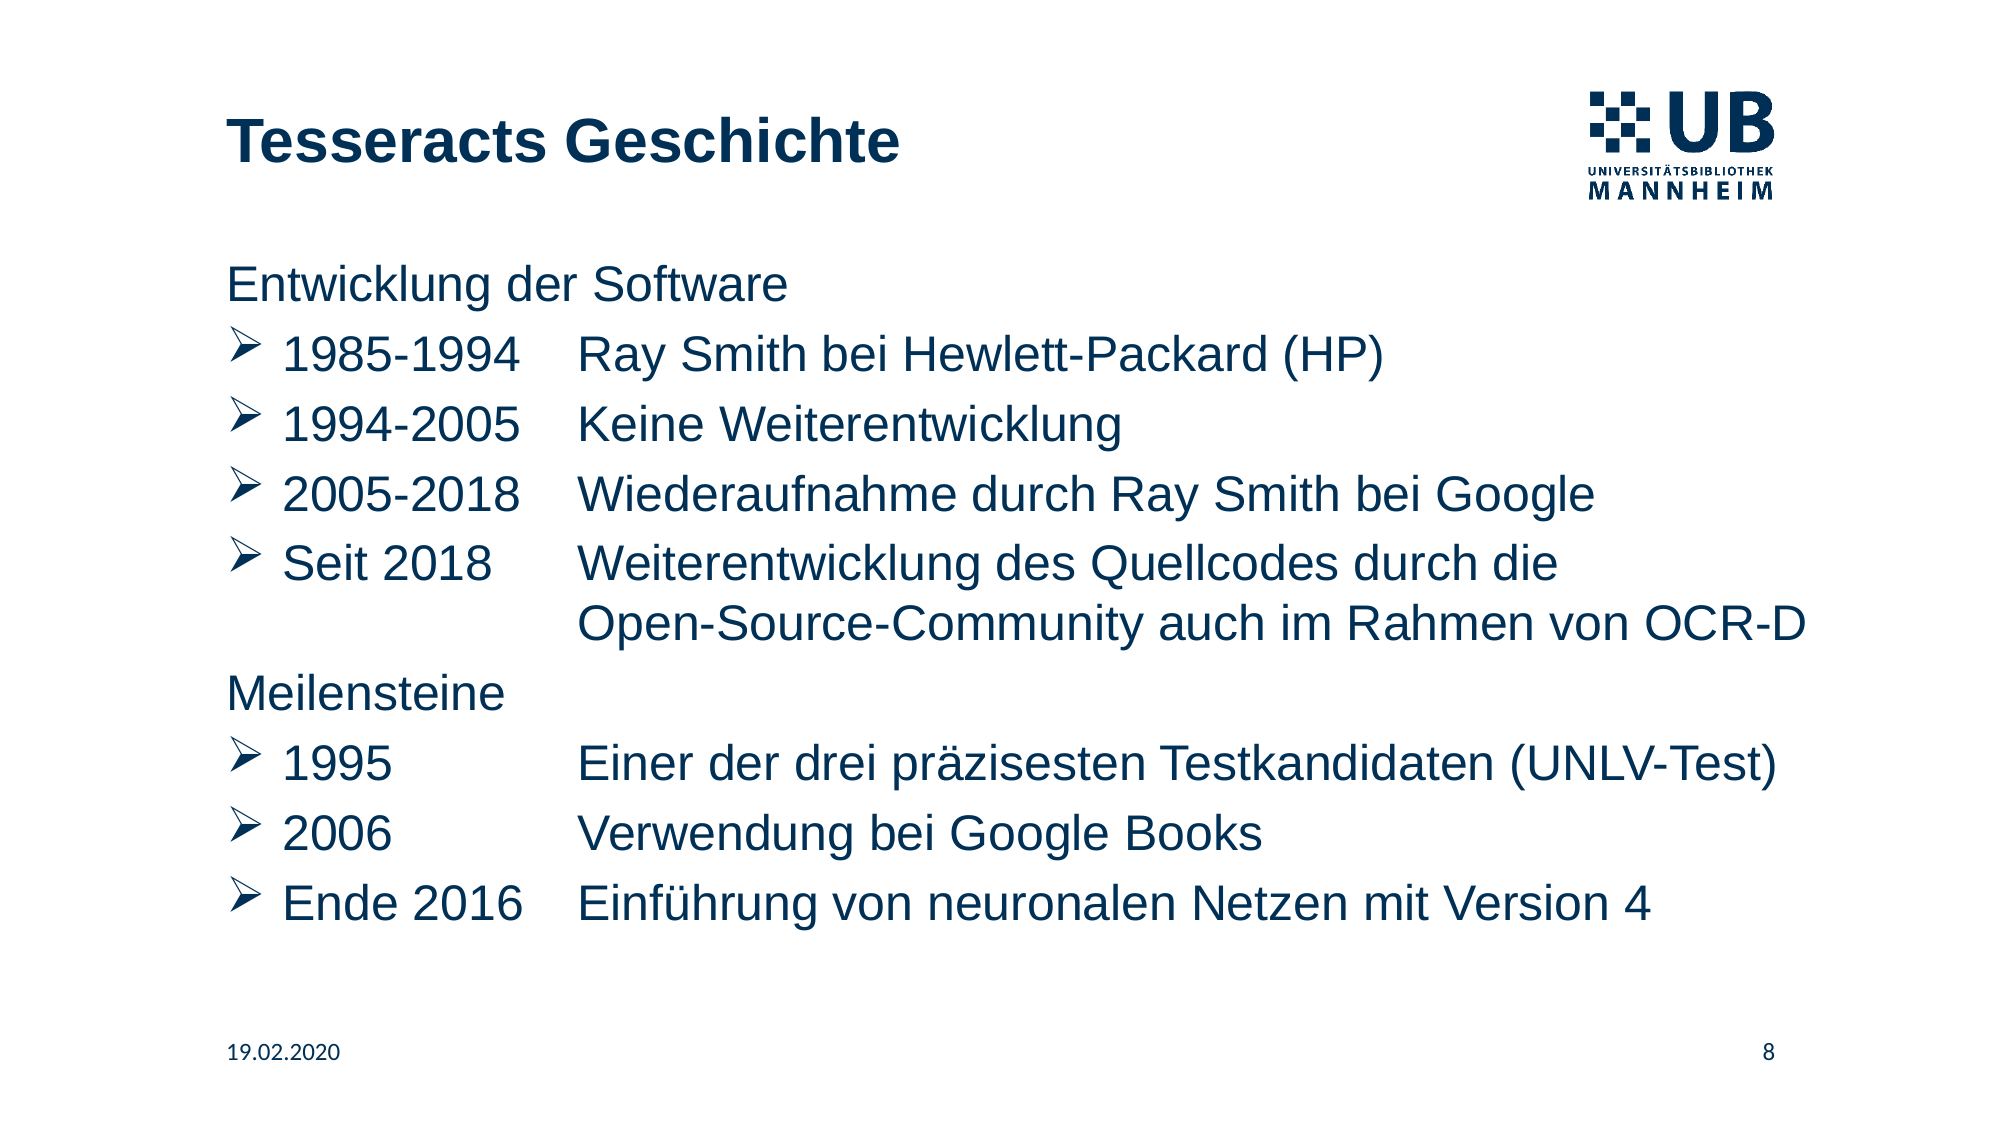

# Tesseracts Geschichte
Entwicklung der Software
1985-1994 	Ray Smith bei Hewlett-Packard (HP)
1994-2005 	Keine Weiterentwicklung
2005-2018 	Wiederaufnahme durch Ray Smith bei Google
Seit 2018	 	Weiterentwicklung des Quellcodes durch die
				Open-Source-Community auch im Rahmen von OCR-D
Meilensteine
1995			Einer der drei präzisesten Testkandidaten (UNLV-Test)
2006	 		Verwendung bei Google Books
Ende 2016 	Einführung von neuronalen Netzen mit Version 4
19.02.2020